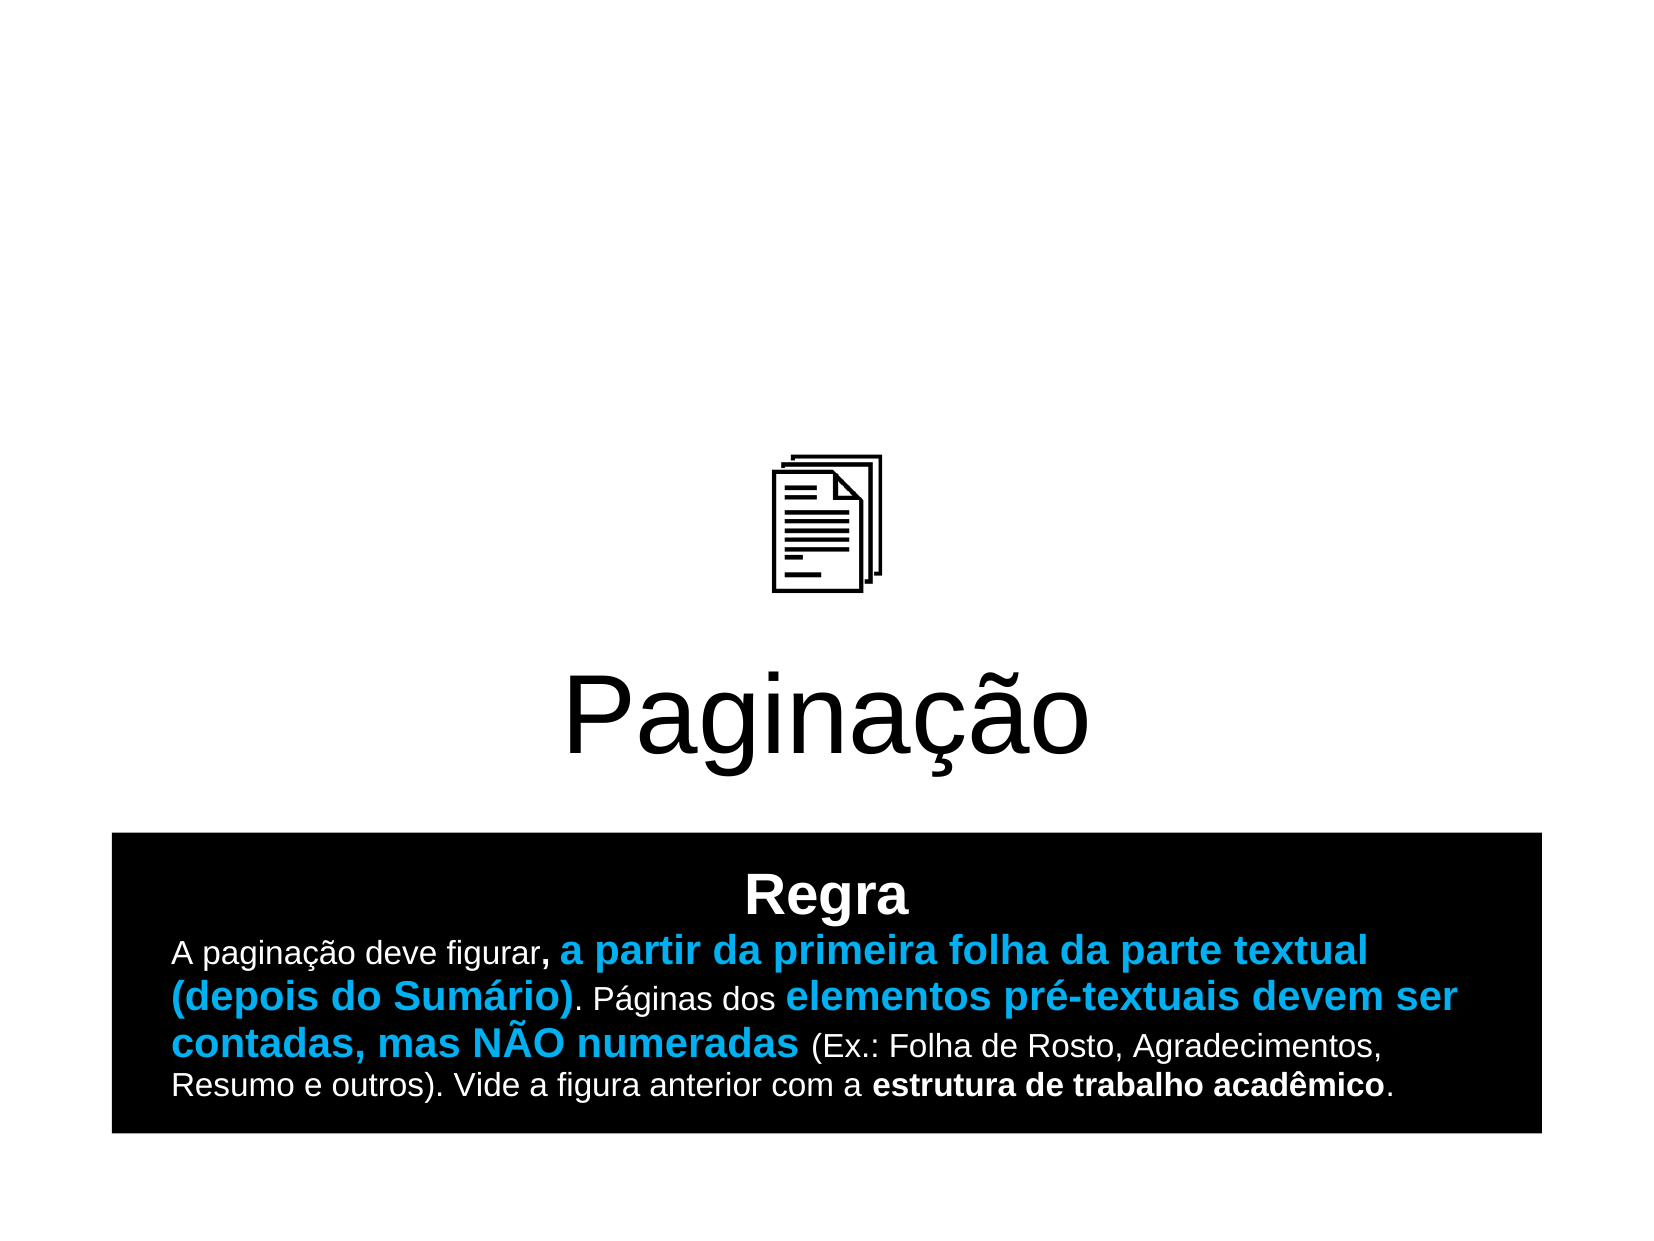

# Paginação
Regra
A paginação deve figurar, a partir da primeira folha da parte textual (depois do Sumário). Páginas dos elementos pré-textuais devem ser contadas, mas NÃO numeradas (Ex.: Folha de Rosto, Agradecimentos, Resumo e outros). Vide a figura anterior com a estrutura de trabalho acadêmico.